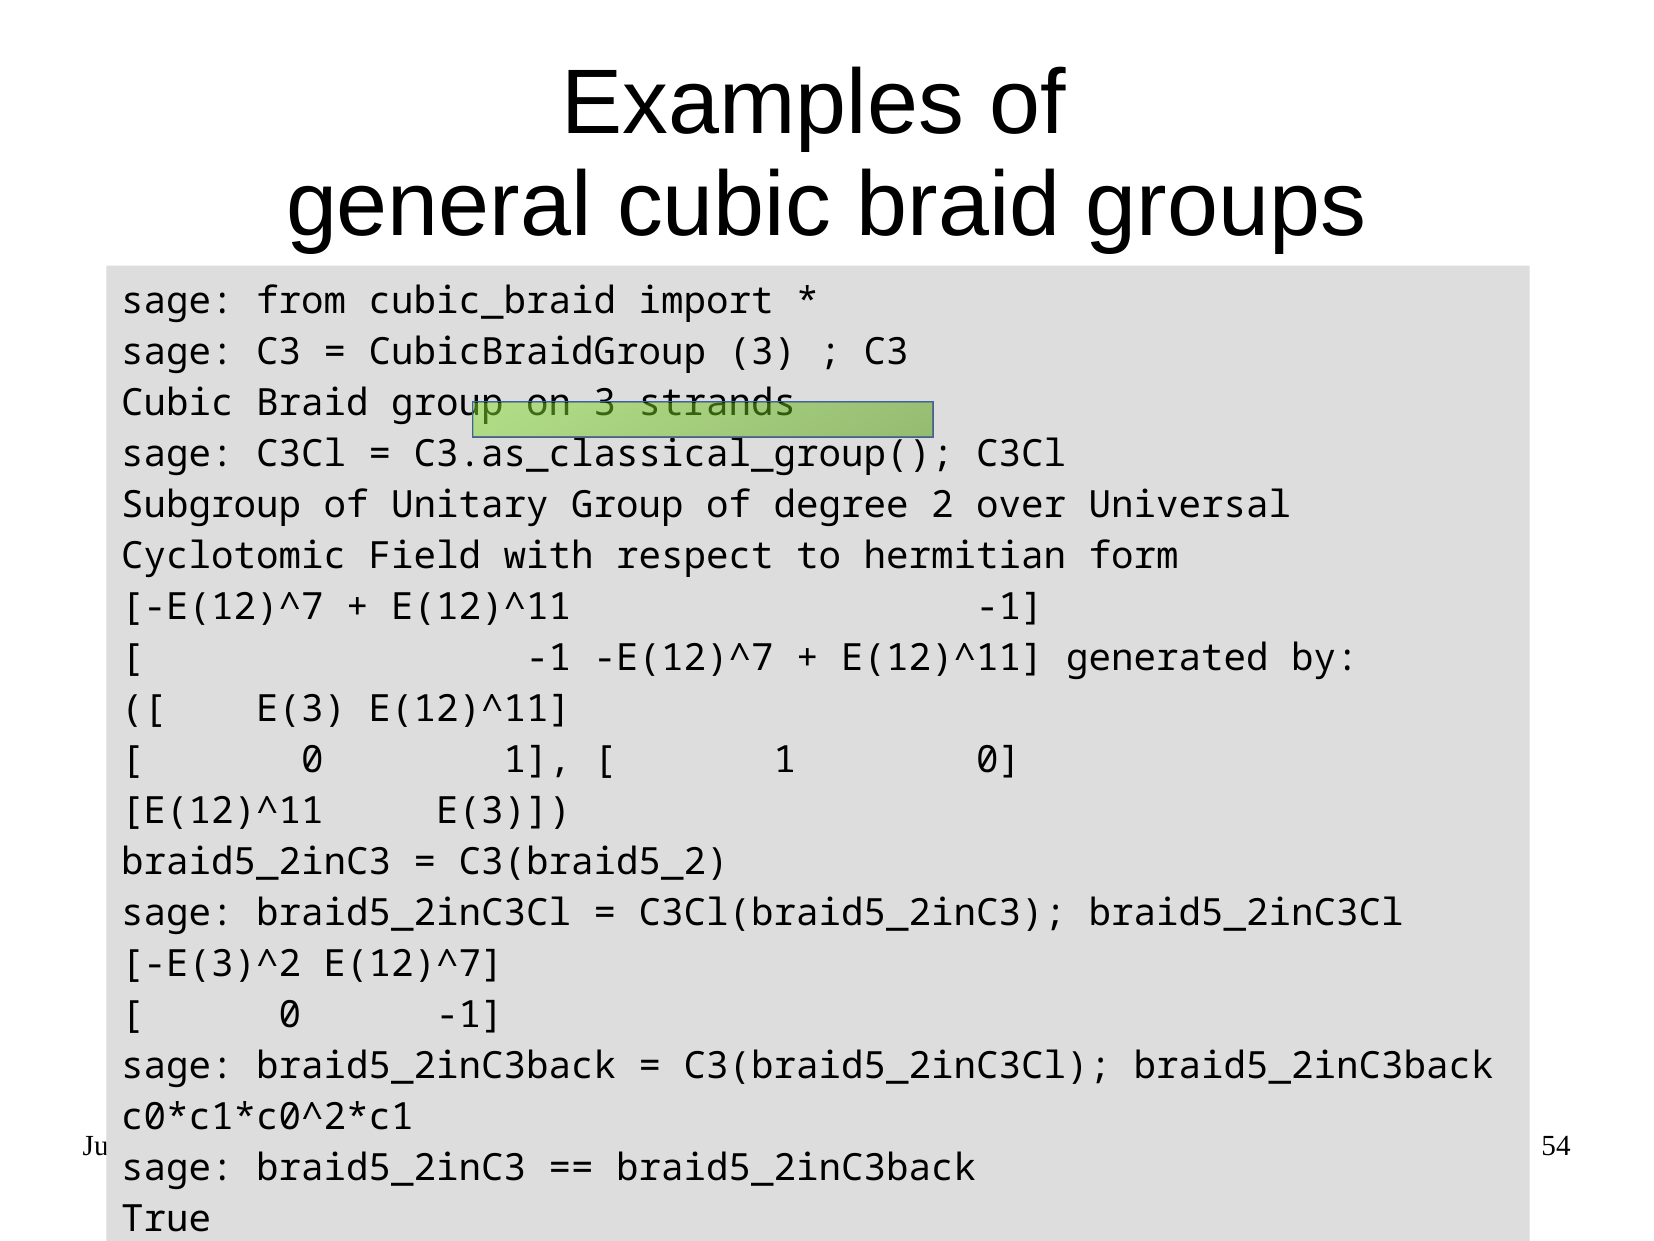

# Examples of general cubic braid groups
sage: from cubic_braid import *
sage: C3 = CubicBraidGroup (3) ; C3
Cubic Braid group on 3 strands
sage: C3Cl = C3.as_classical_group(); C3Cl
Subgroup of Unitary Group of degree 2 over Universal Cyclotomic Field with respect to hermitian form
[-E(12)^7 + E(12)^11 -1]
[ -1 -E(12)^7 + E(12)^11] generated by:
([ E(3) E(12)^11]
[ 0 1], [ 1 0]
[E(12)^11 E(3)])
braid5_2inC3 = C3(braid5_2)
sage: braid5_2inC3Cl = C3Cl(braid5_2inC3); braid5_2inC3Cl
[-E(3)^2 E(12)^7]
[ 0 -1]
sage: braid5_2inC3back = C3(braid5_2inC3Cl); braid5_2inC3back
c0*c1*c0^2*c1
sage: braid5_2inC3 == braid5_2inC3back
True
sage: braid5_2inC3.braid() == braid5_2inC3back.braid()
False
July 3, 2018
Sebastian Oehms: Cubic Braid Groups
54